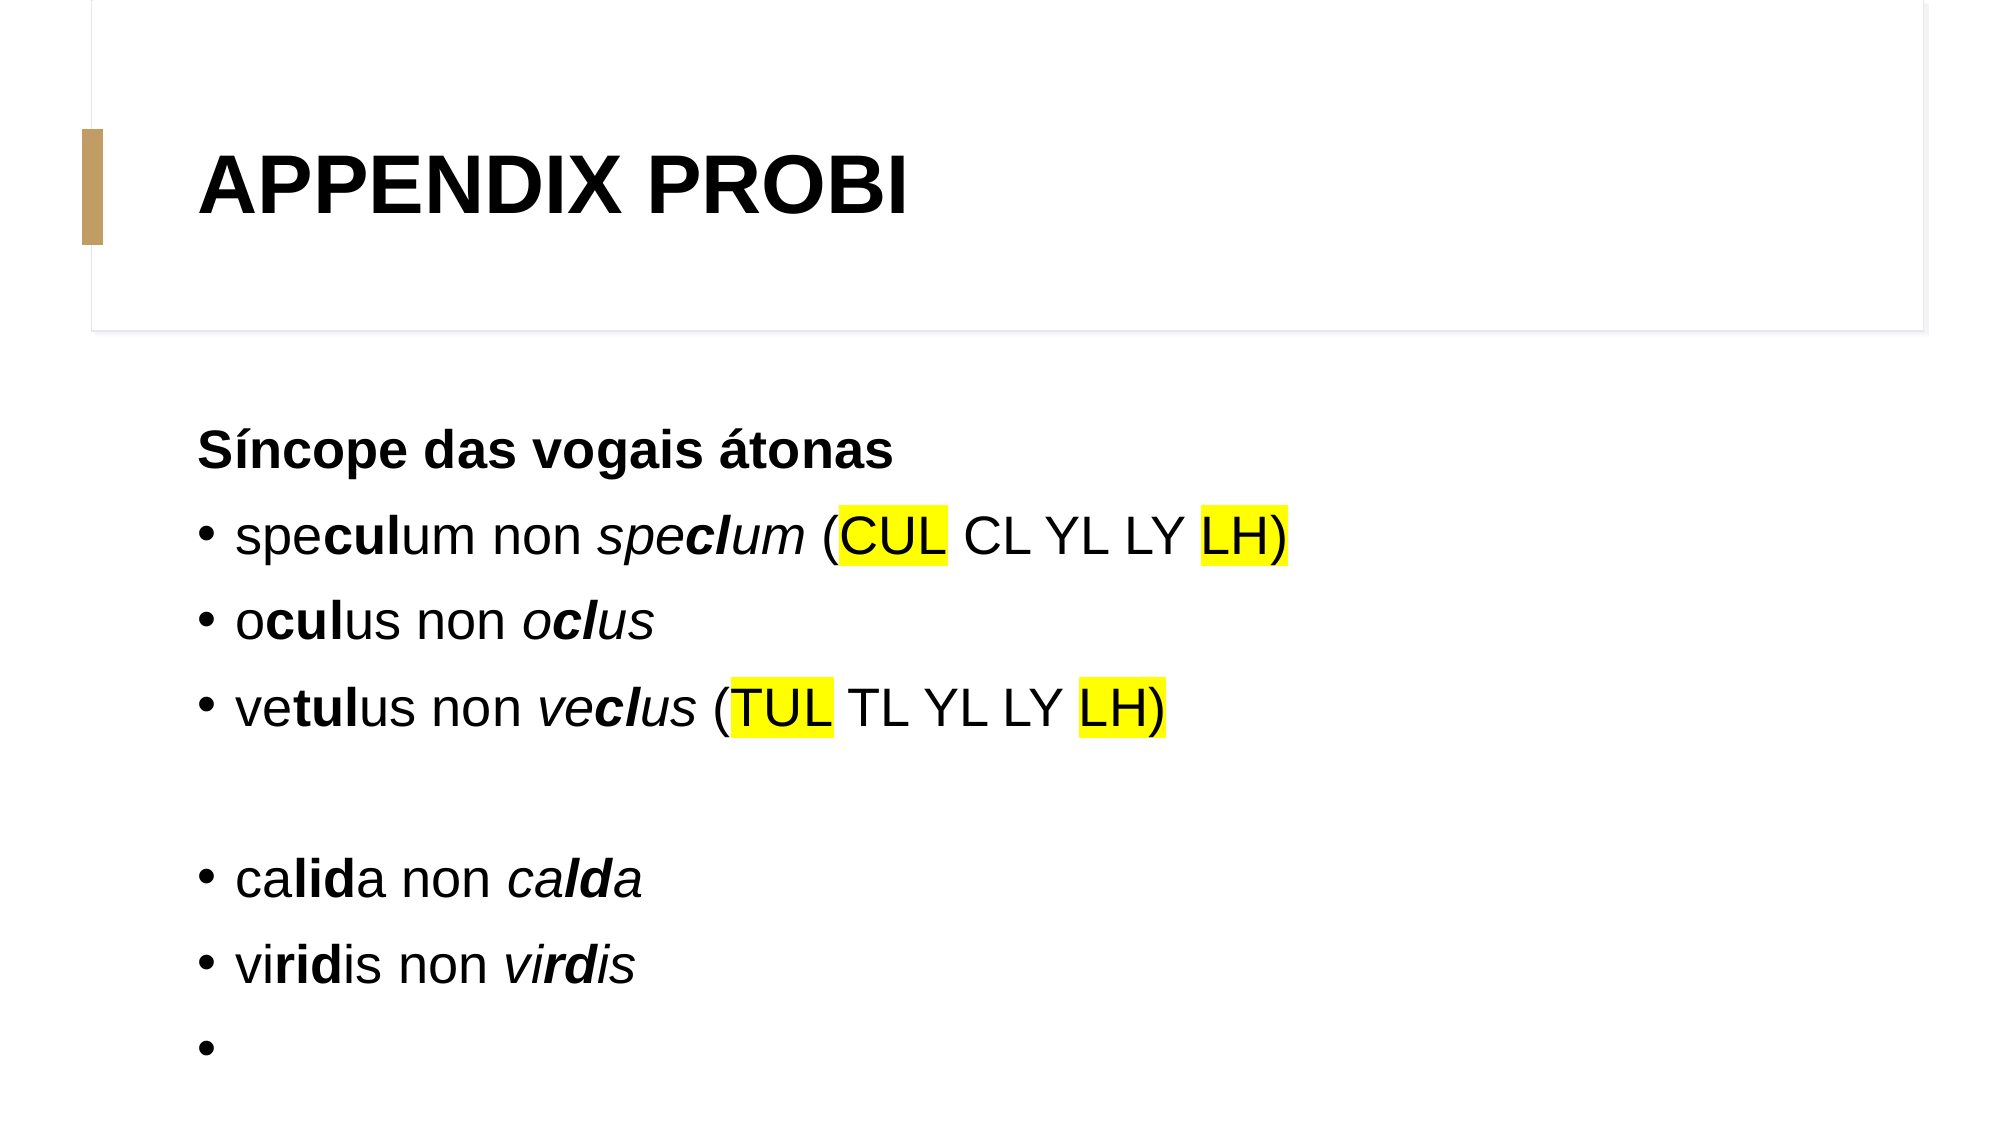

# APPENDIX PROBI
Síncope das vogais átonas
speculum non speclum (CUL CL YL LY LH)
oculus non oclus
vetulus non veclus (TUL TL YL LY LH)
calida non calda
viridis non virdis